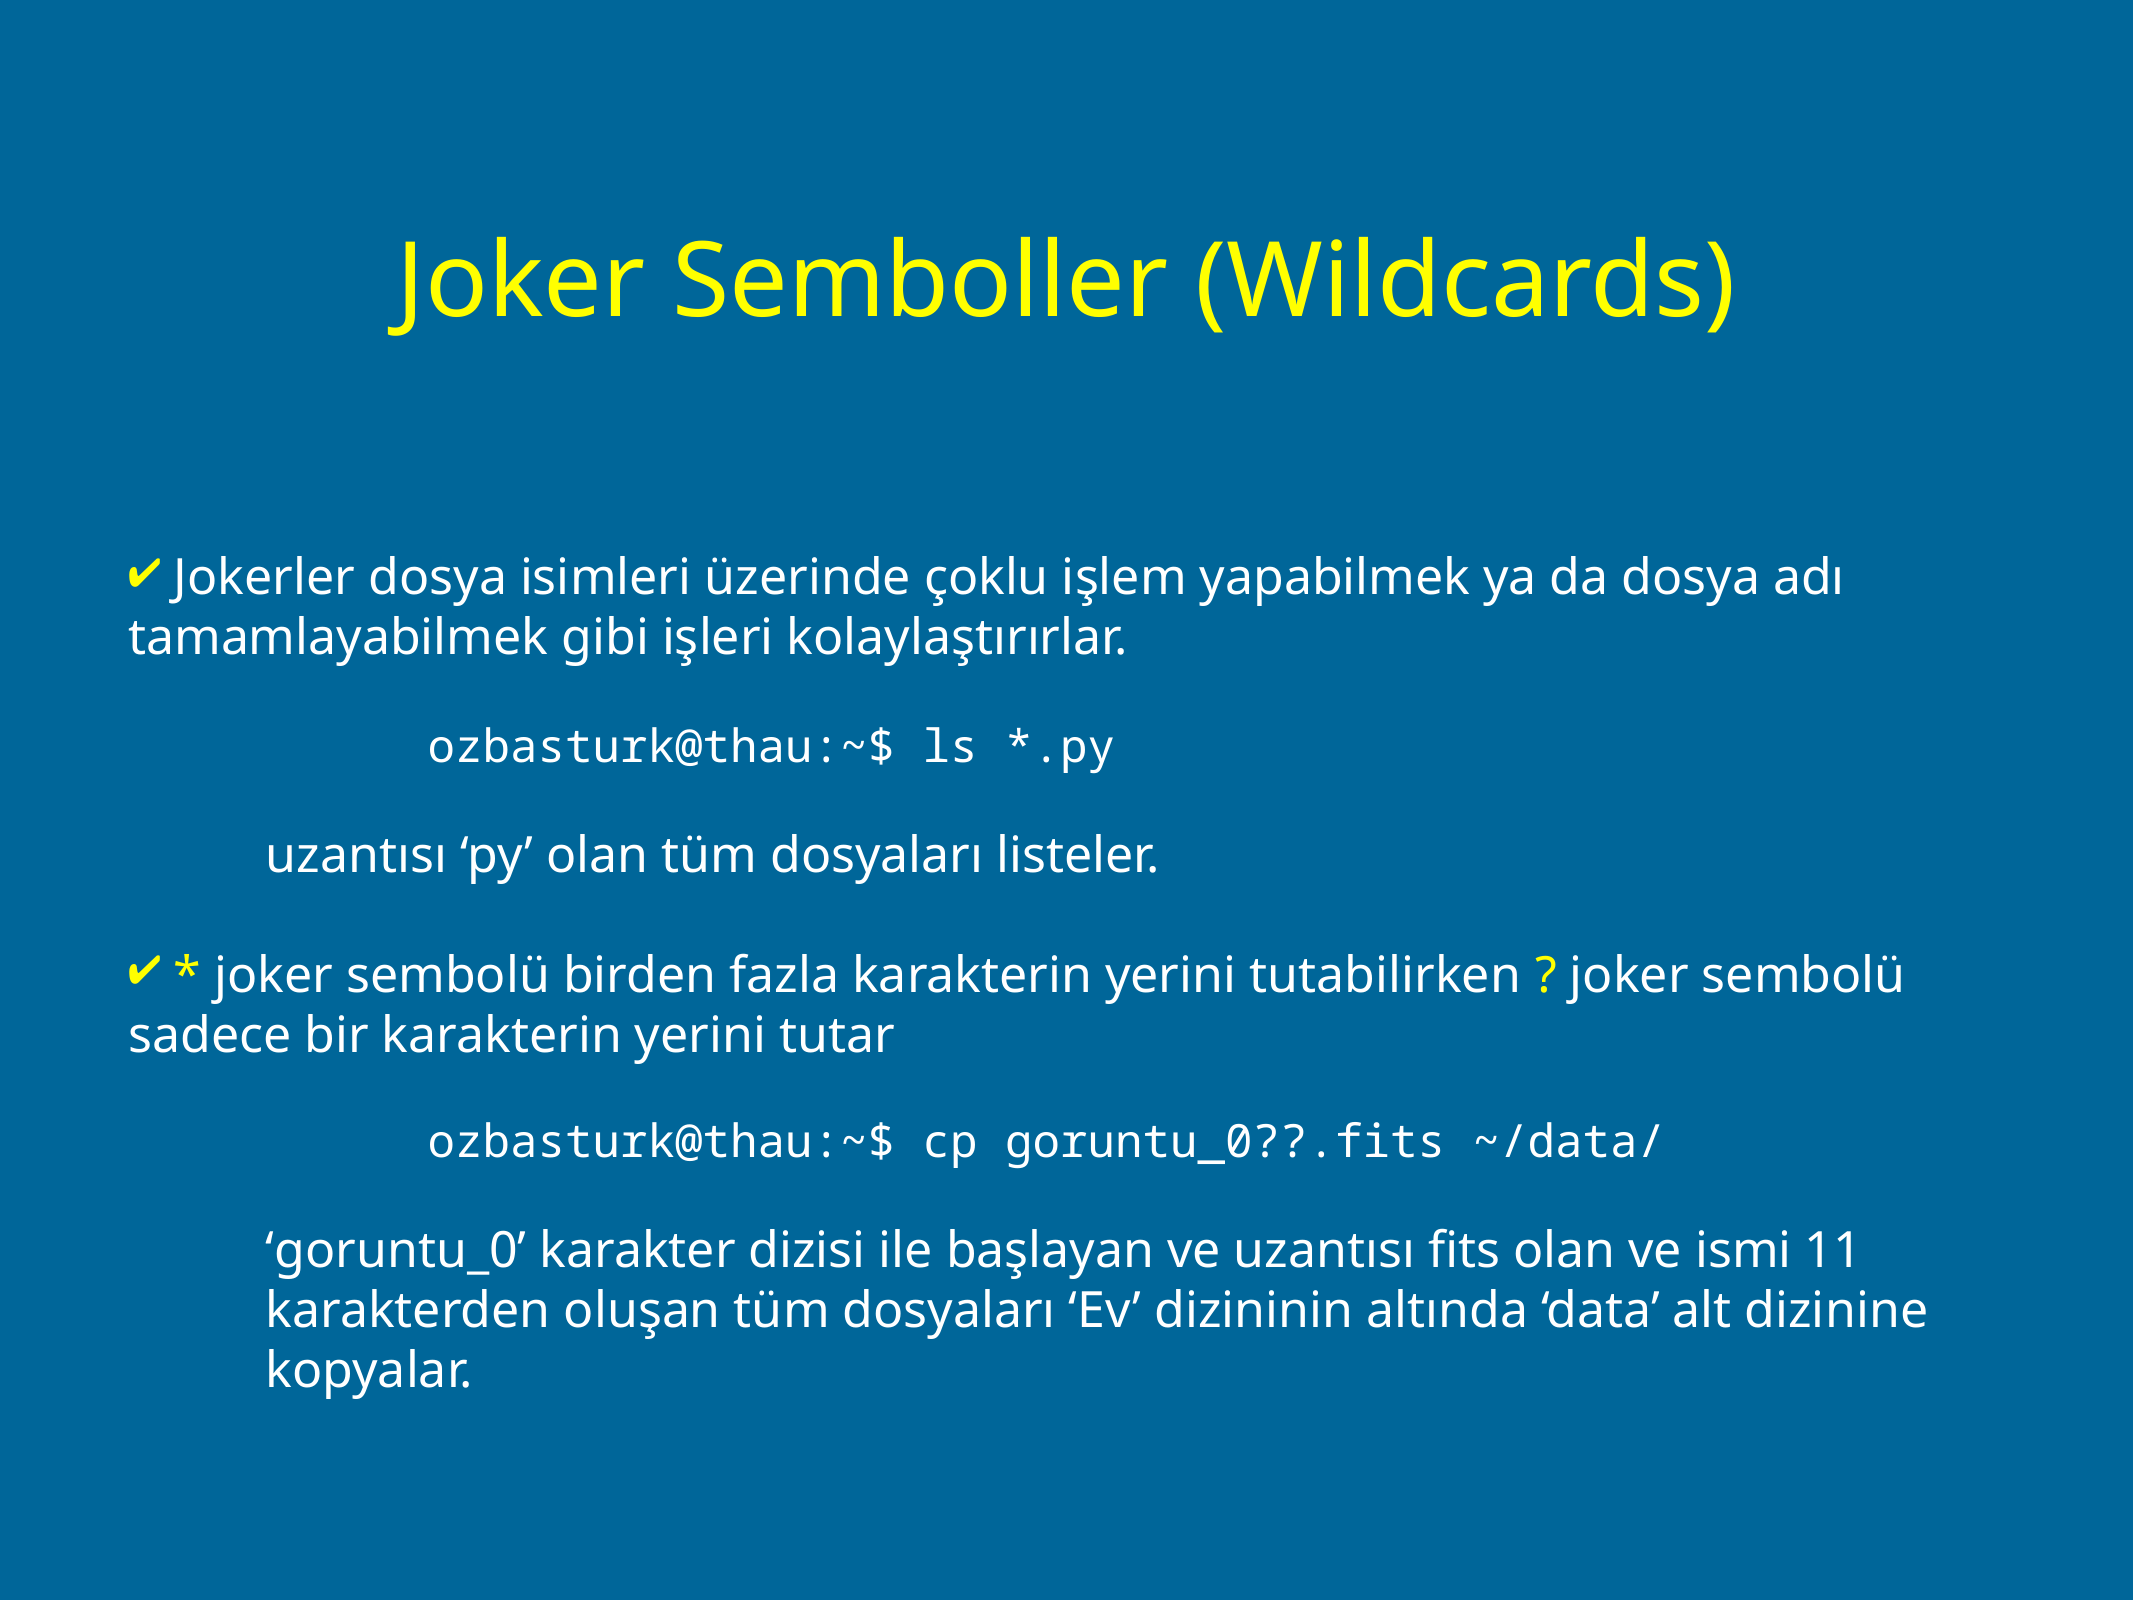

# Joker Semboller (Wildcards)
 Jokerler dosya isimleri üzerinde çoklu işlem yapabilmek ya da dosya adı tamamlayabilmek gibi işleri kolaylaştırırlar.
			ozbasturk@thau:~$ ls *.py
	uzantısı ‘py’ olan tüm dosyaları listeler.
 * joker sembolü birden fazla karakterin yerini tutabilirken ? joker sembolü sadece bir karakterin yerini tutar
			ozbasturk@thau:~$ cp goruntu_0??.fits ~/data/
	‘goruntu_0’ karakter dizisi ile başlayan ve uzantısı fits olan ve ismi 11 karakterden oluşan tüm dosyaları ‘Ev’ dizininin altında ‘data’ alt dizinine kopyalar.